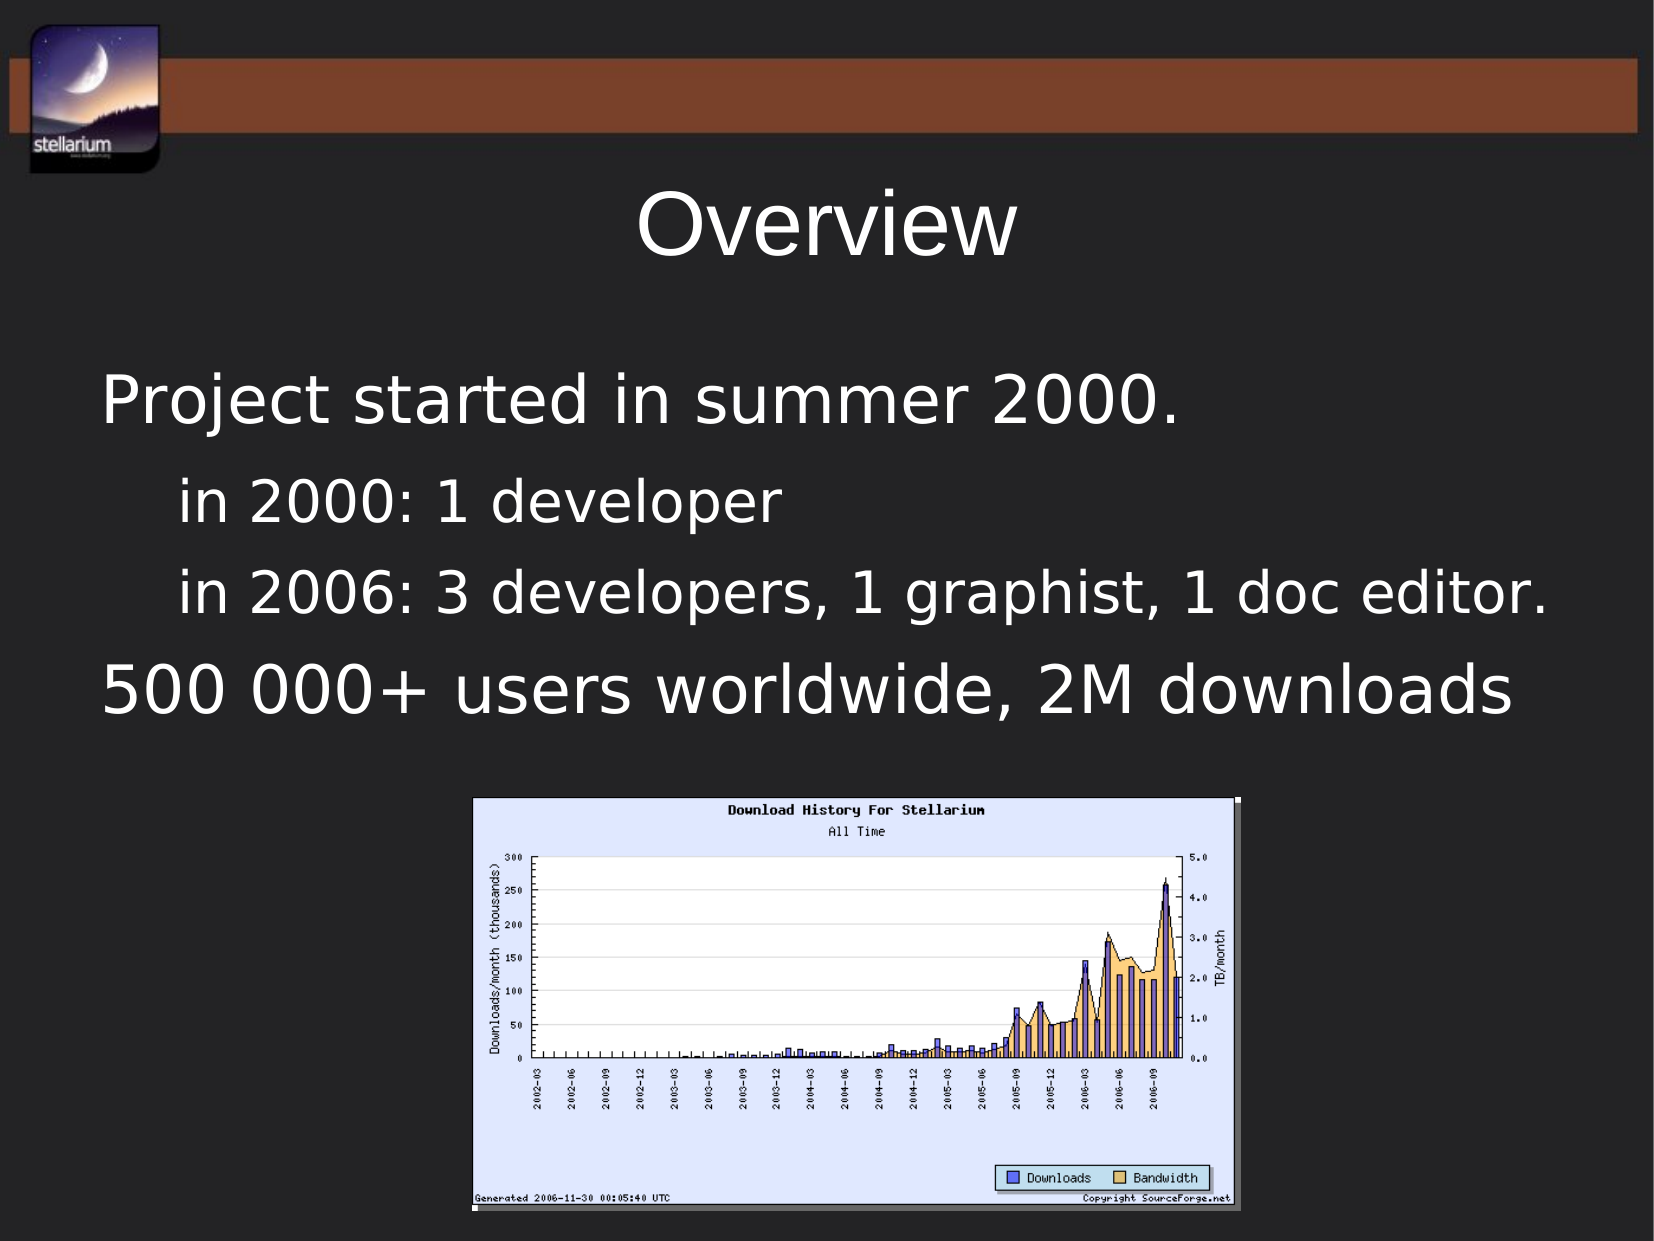

# Overview
Project started in summer 2000.
in 2000: 1 developer
in 2006: 3 developers, 1 graphist, 1 doc editor.
500 000+ users worldwide, 2M downloads